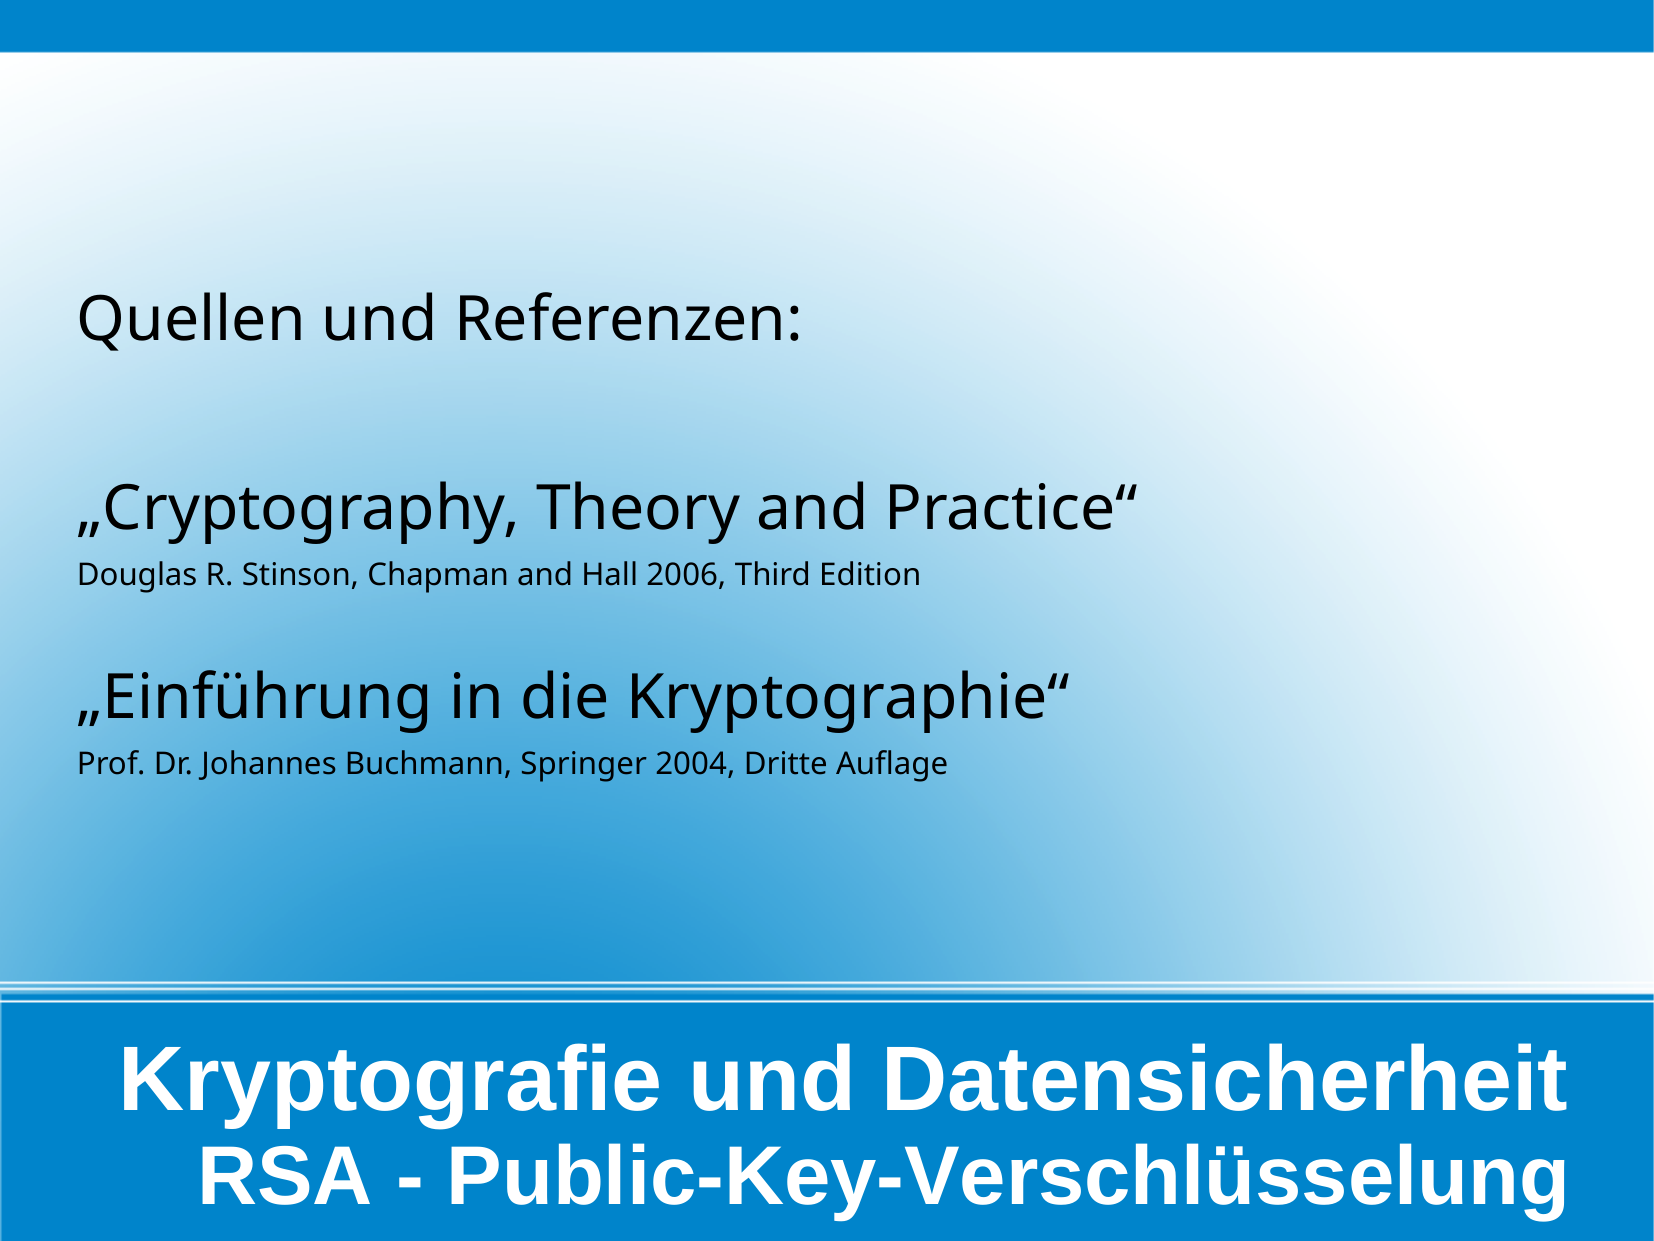

Quellen und Referenzen:
„Cryptography, Theory and Practice“
Douglas R. Stinson, Chapman and Hall 2006, Third Edition
„Einführung in die Kryptographie“
Prof. Dr. Johannes Buchmann, Springer 2004, Dritte Auflage
# Kryptografie und Datensicherheit RSA - Public-Key-Verschlüsselung